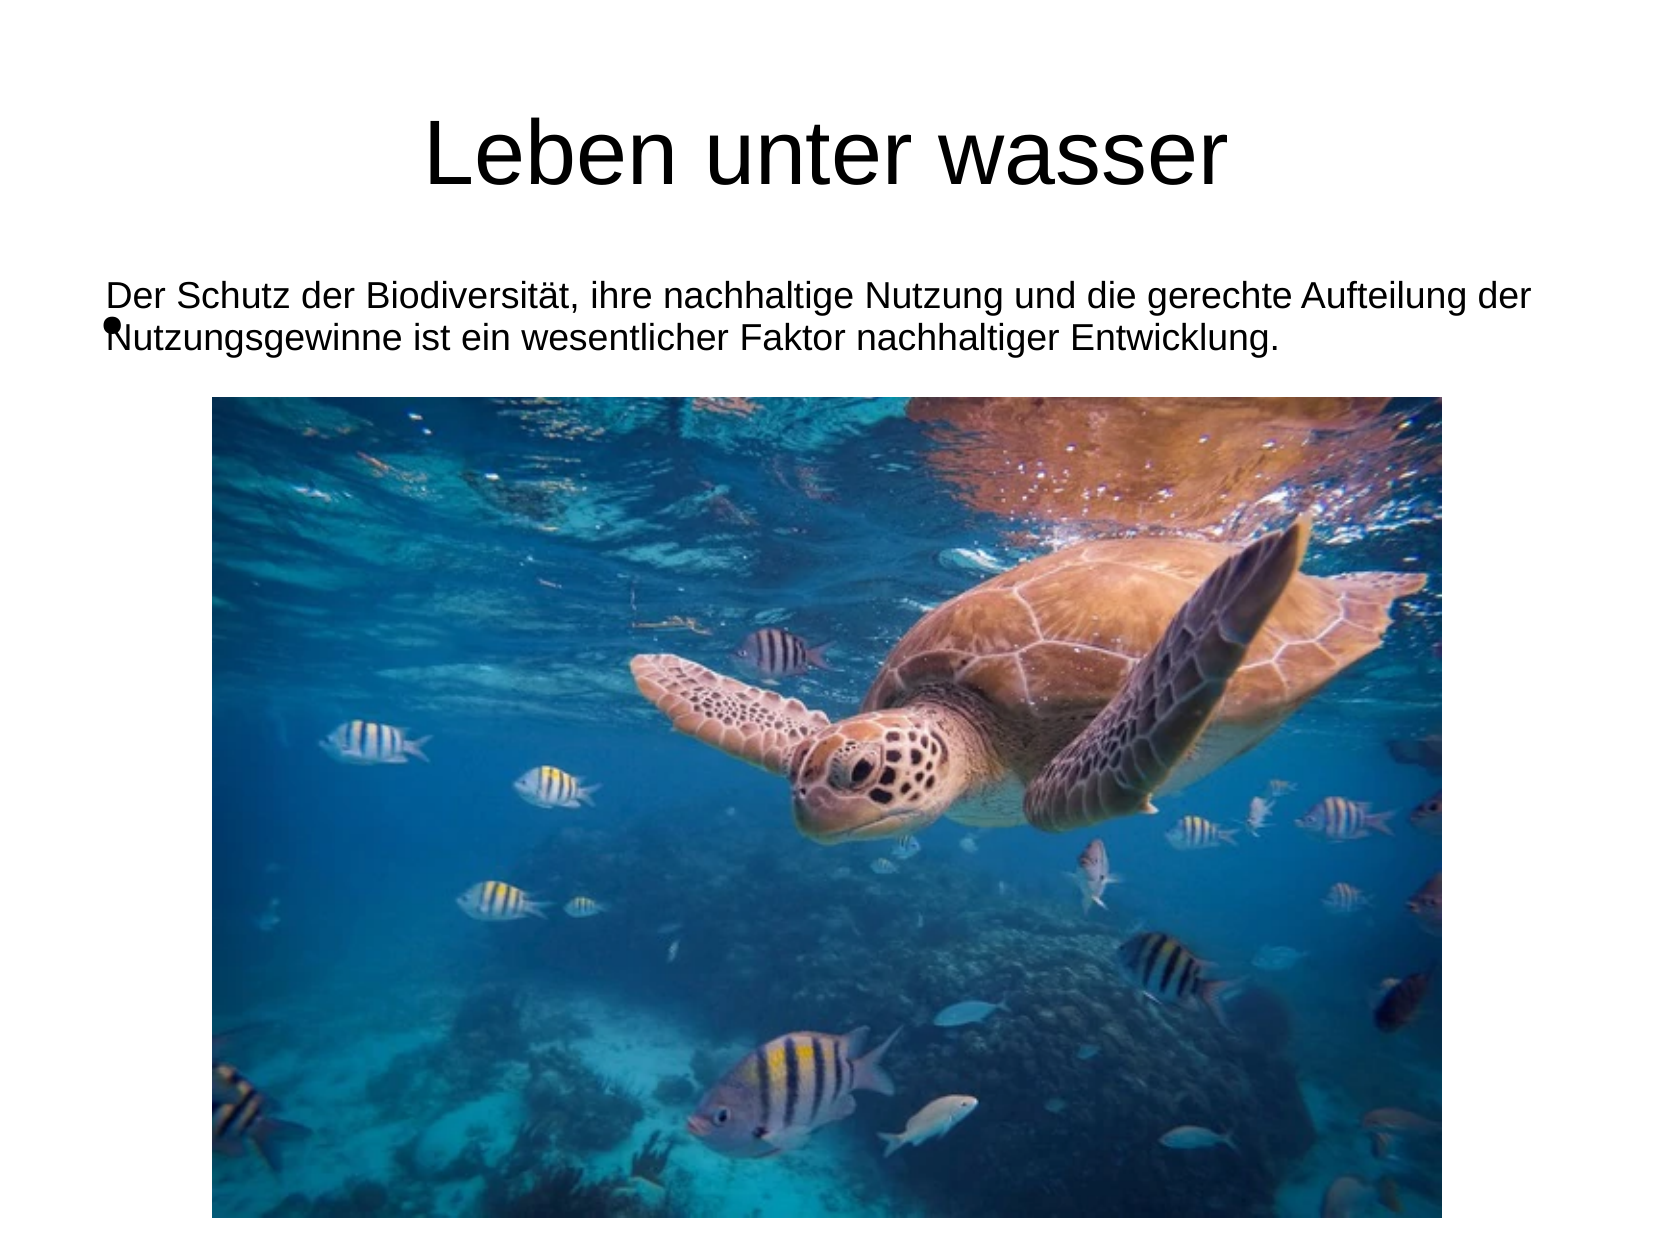

# Leben unter wasser
Der Schutz der Biodiversität, ihre nachhaltige Nutzung und die gerechte Aufteilung der Nutzungsgewinne ist ein wesentlicher Faktor nachhaltiger Entwicklung.